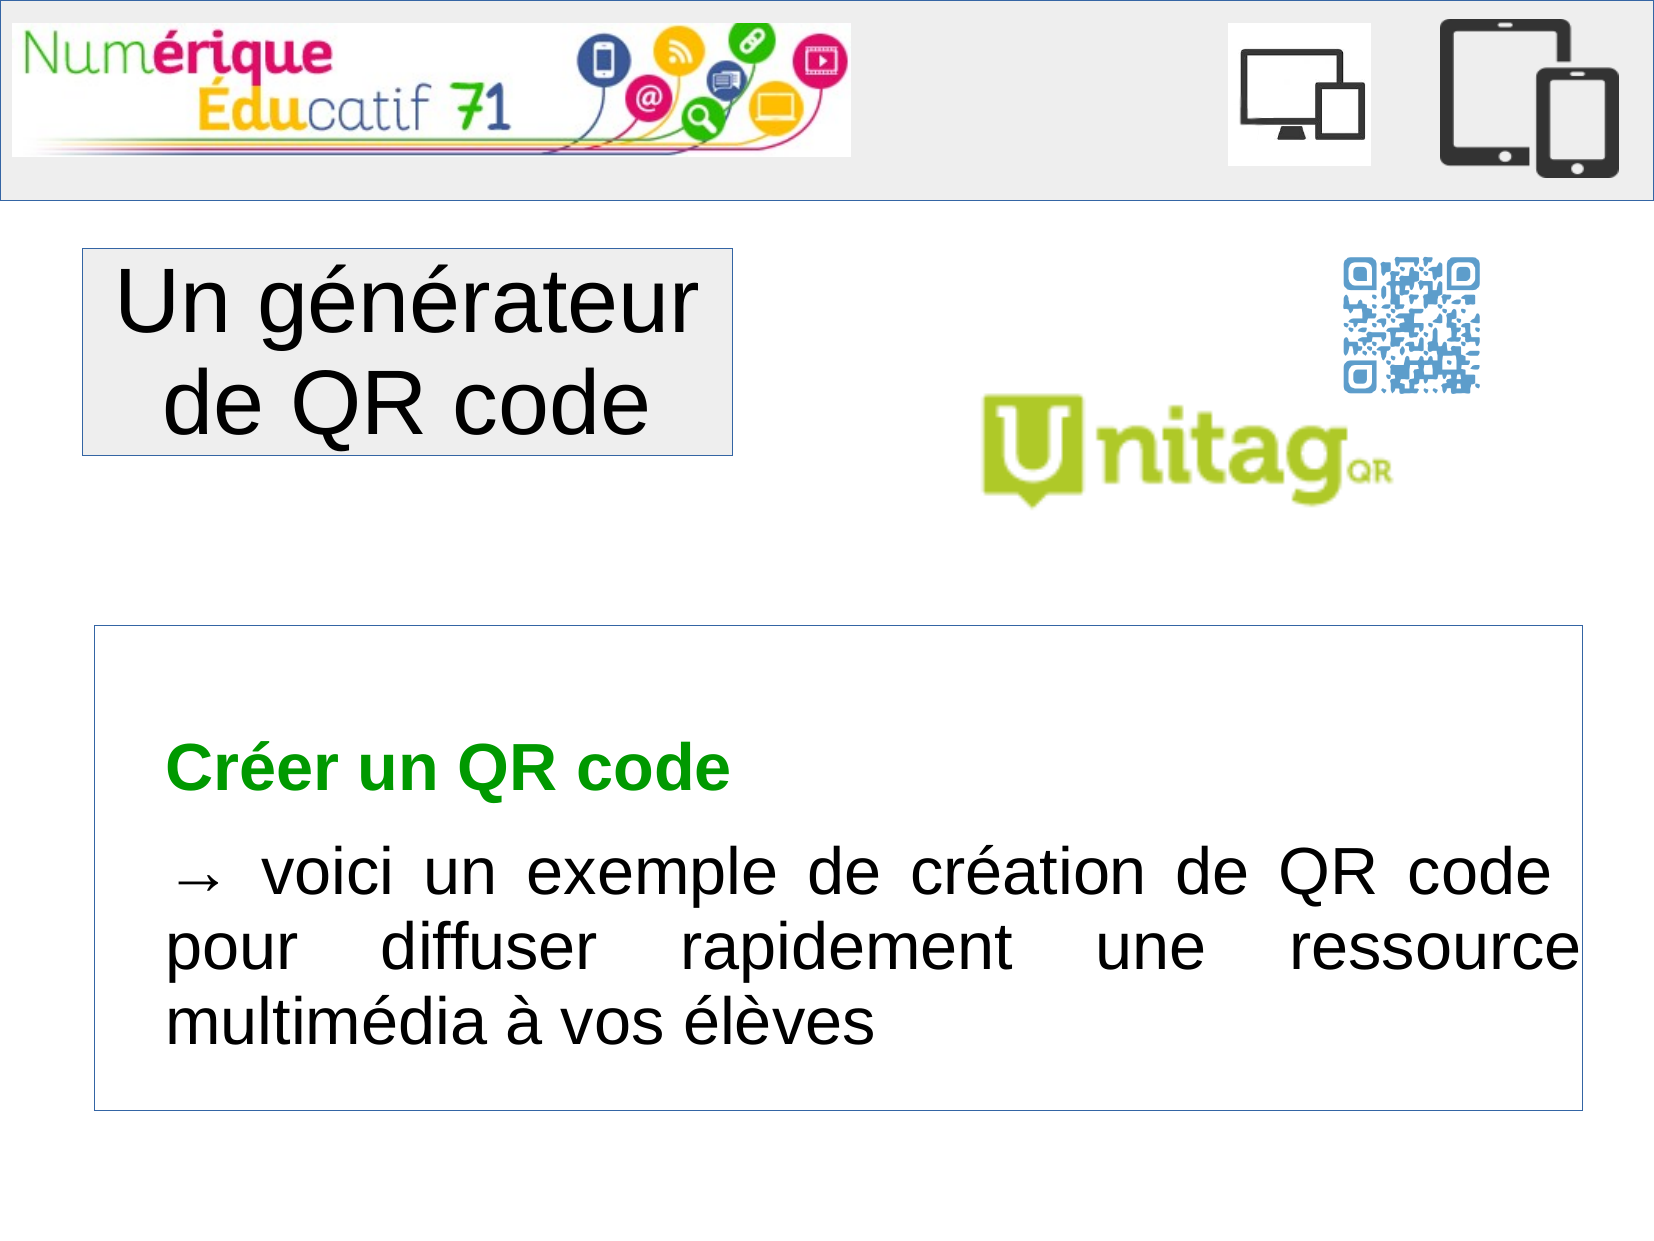

# Un générateur de QR code
Créer un QR code
→ voici un exemple de création de QR code pour diffuser rapidement une ressource multimédia à vos élèves